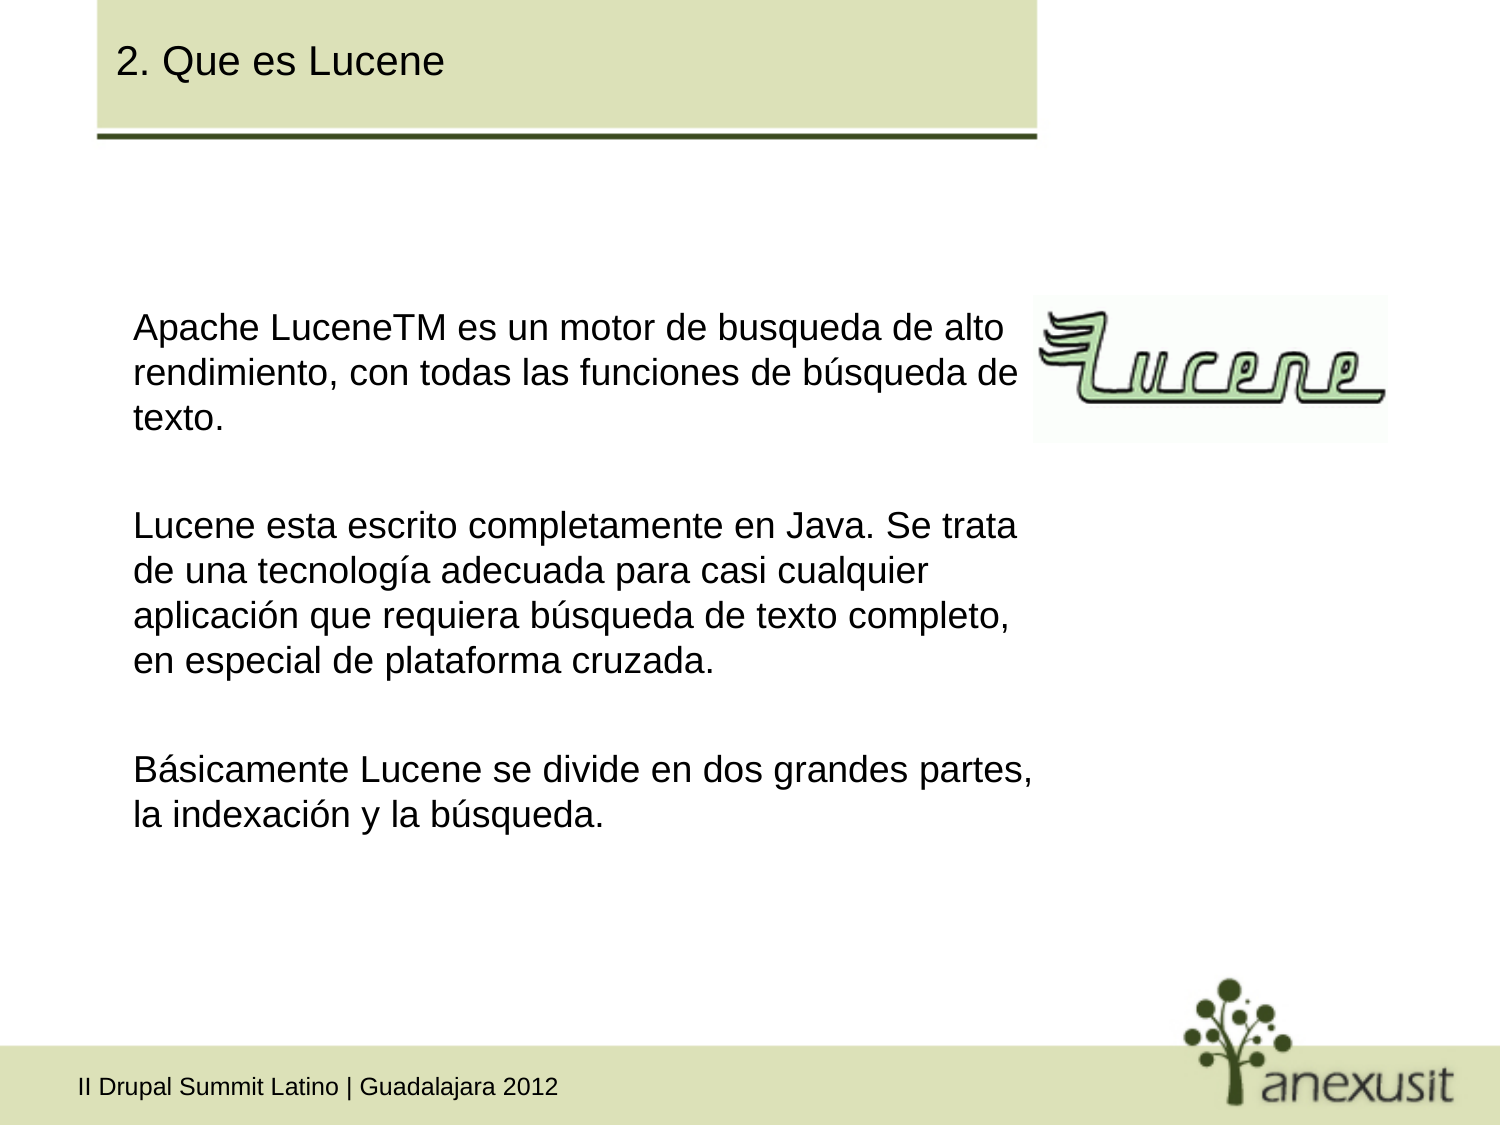

2. Que es Lucene
Apache LuceneTM es un motor de busqueda de alto rendimiento, con todas las funciones de búsqueda de texto.
Lucene esta escrito completamente en Java. Se trata de una tecnología adecuada para casi cualquier aplicación que requiera búsqueda de texto completo, en especial de plataforma cruzada.
Básicamente Lucene se divide en dos grandes partes, la indexación y la búsqueda.
II Drupal Summit Latino | Guadalajara 2012